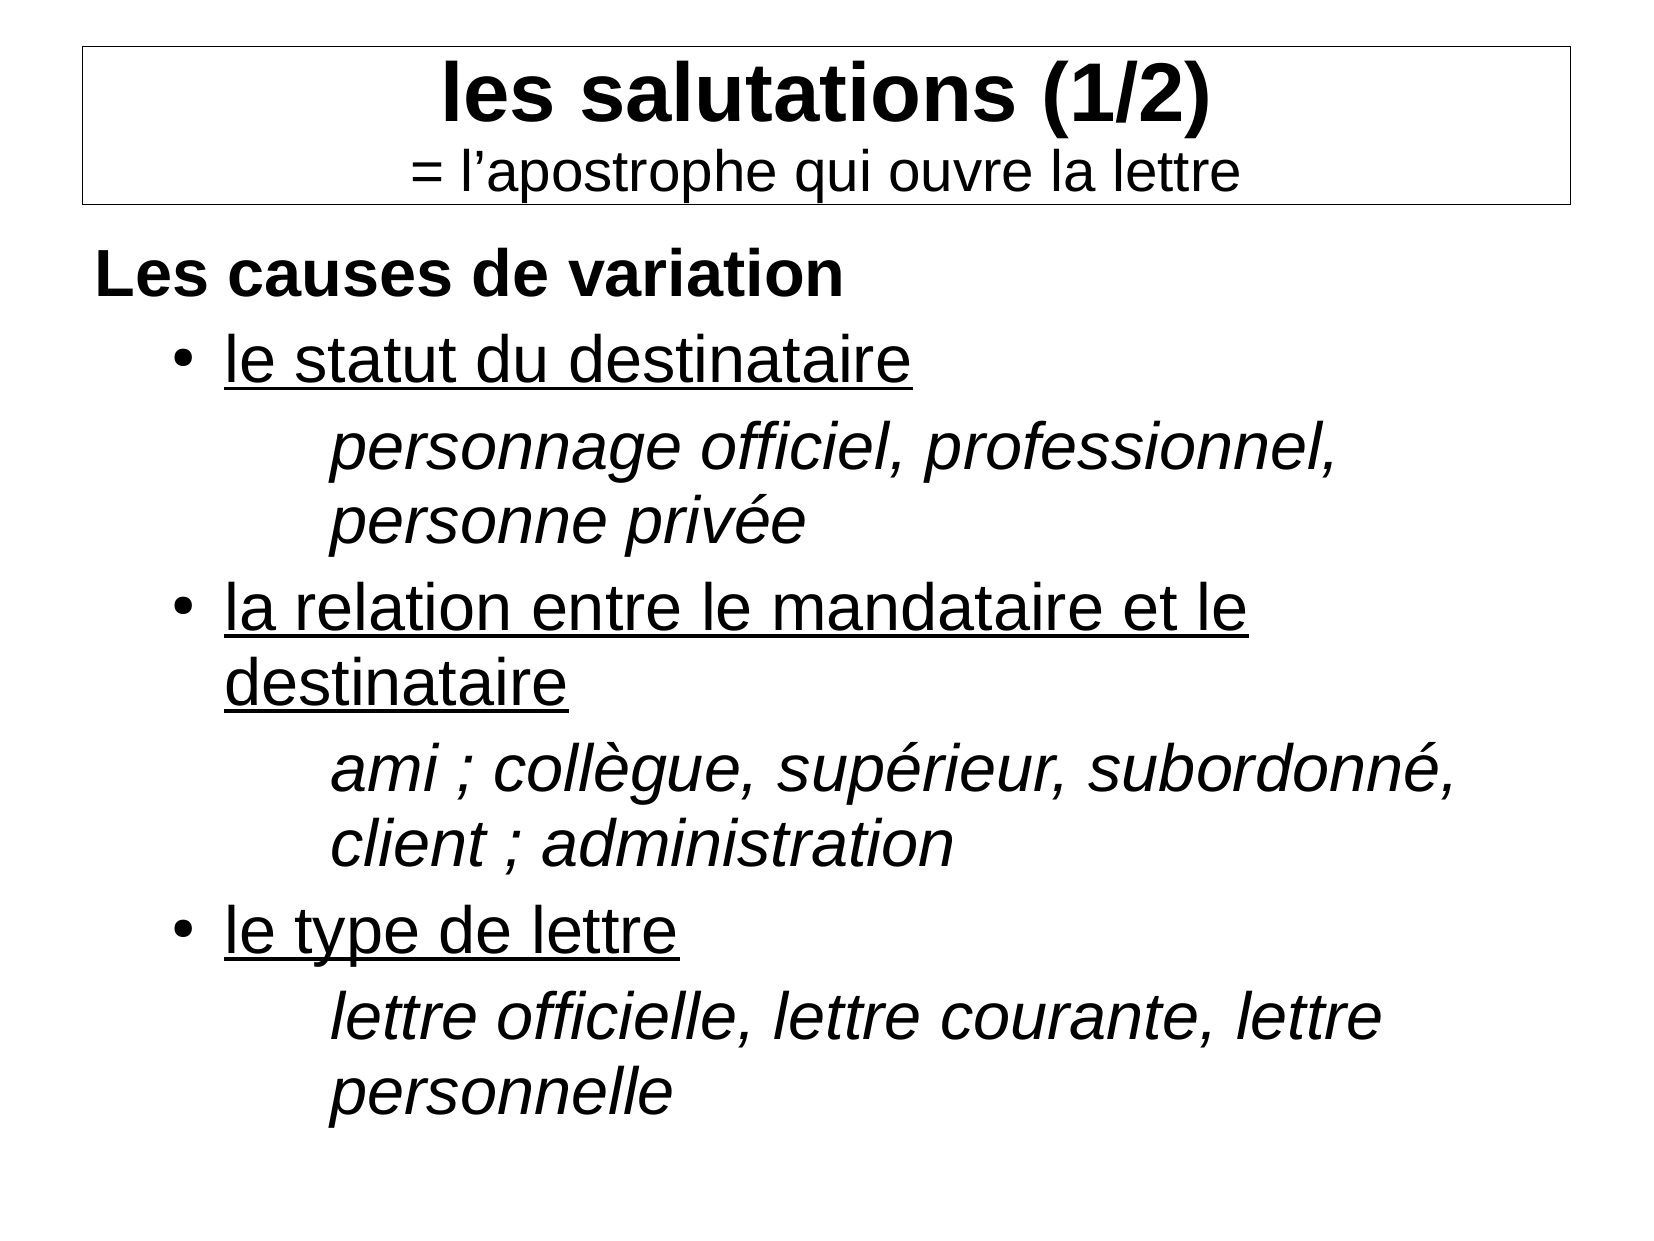

# les salutations (1/2) = l’apostrophe qui ouvre la lettre
Les causes de variation
le statut du destinataire
personnage officiel, professionnel, personne privée
la relation entre le mandataire et le destinataire
ami ; collègue, supérieur, subordonné, client ; administration
le type de lettre
lettre officielle, lettre courante, lettre personnelle